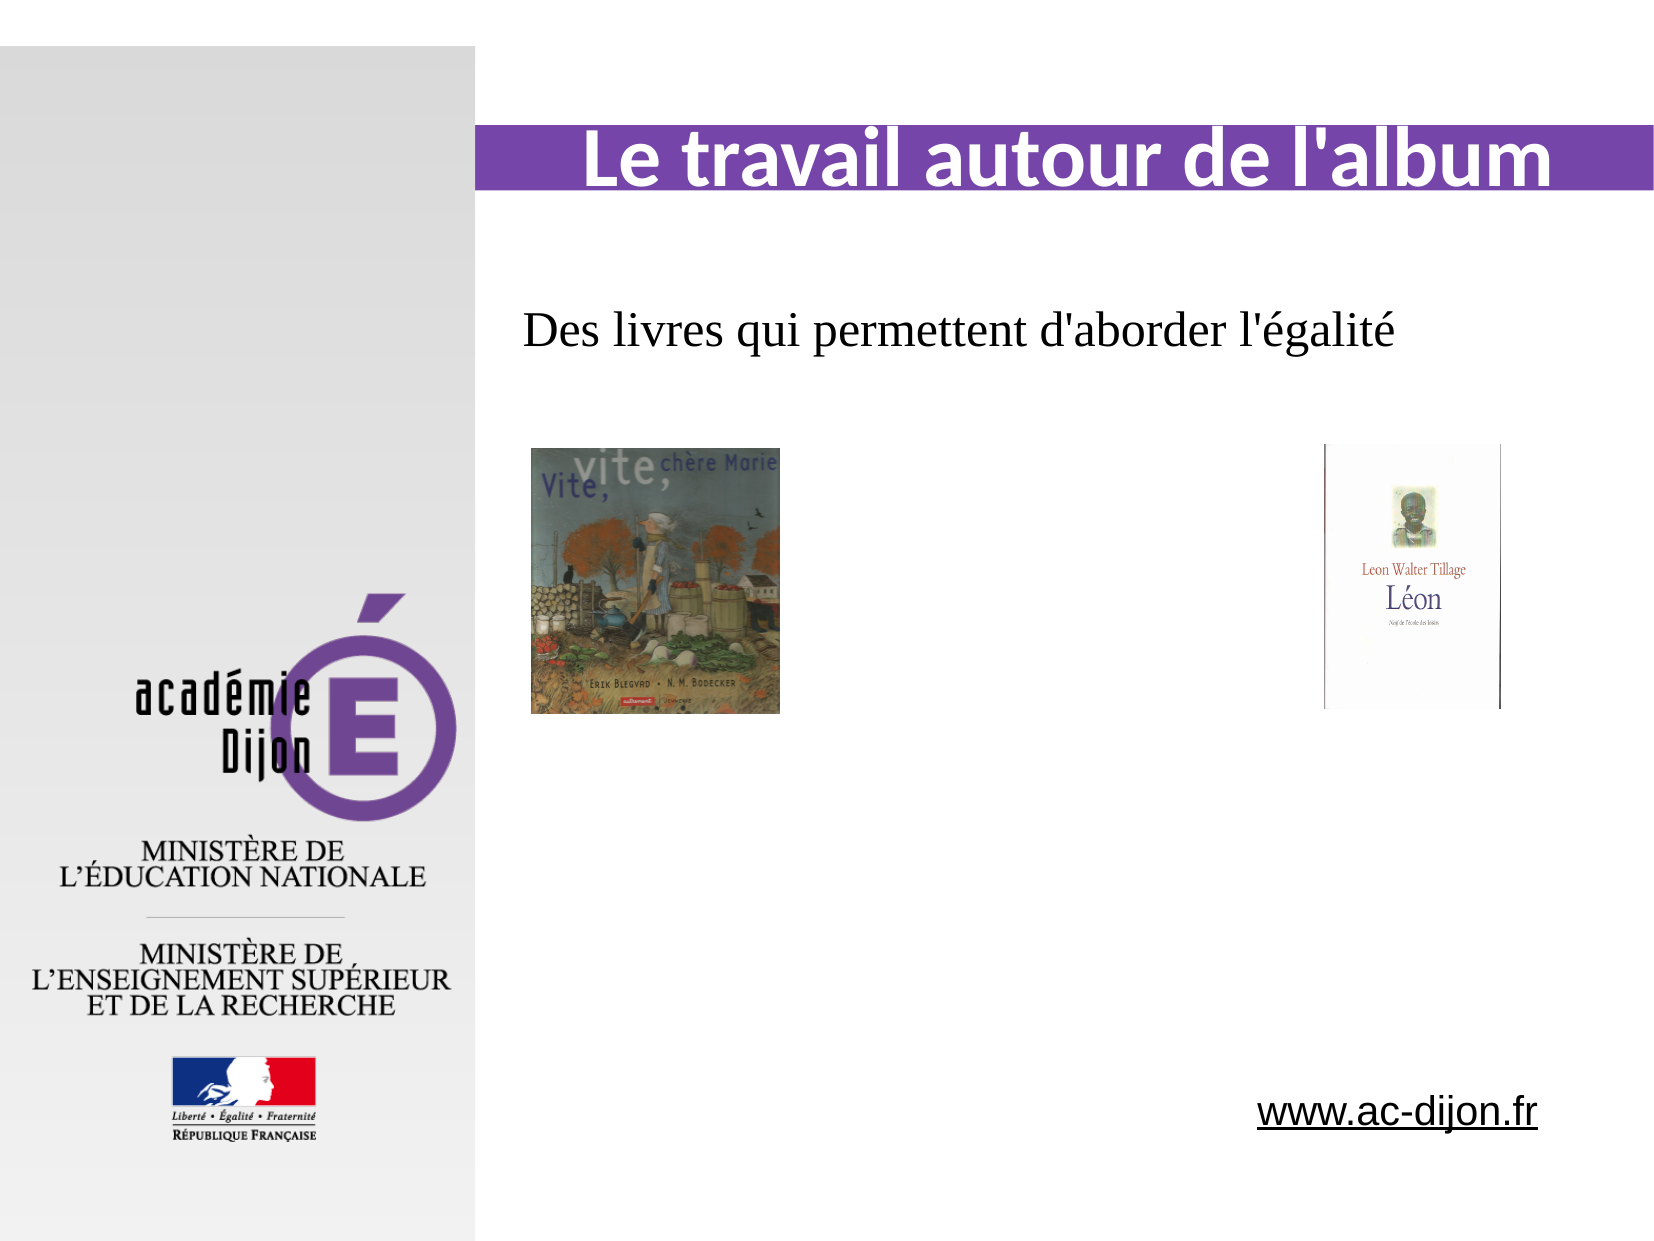

# Le travail autour de l'album
Des livres qui permettent d'aborder l'égalité